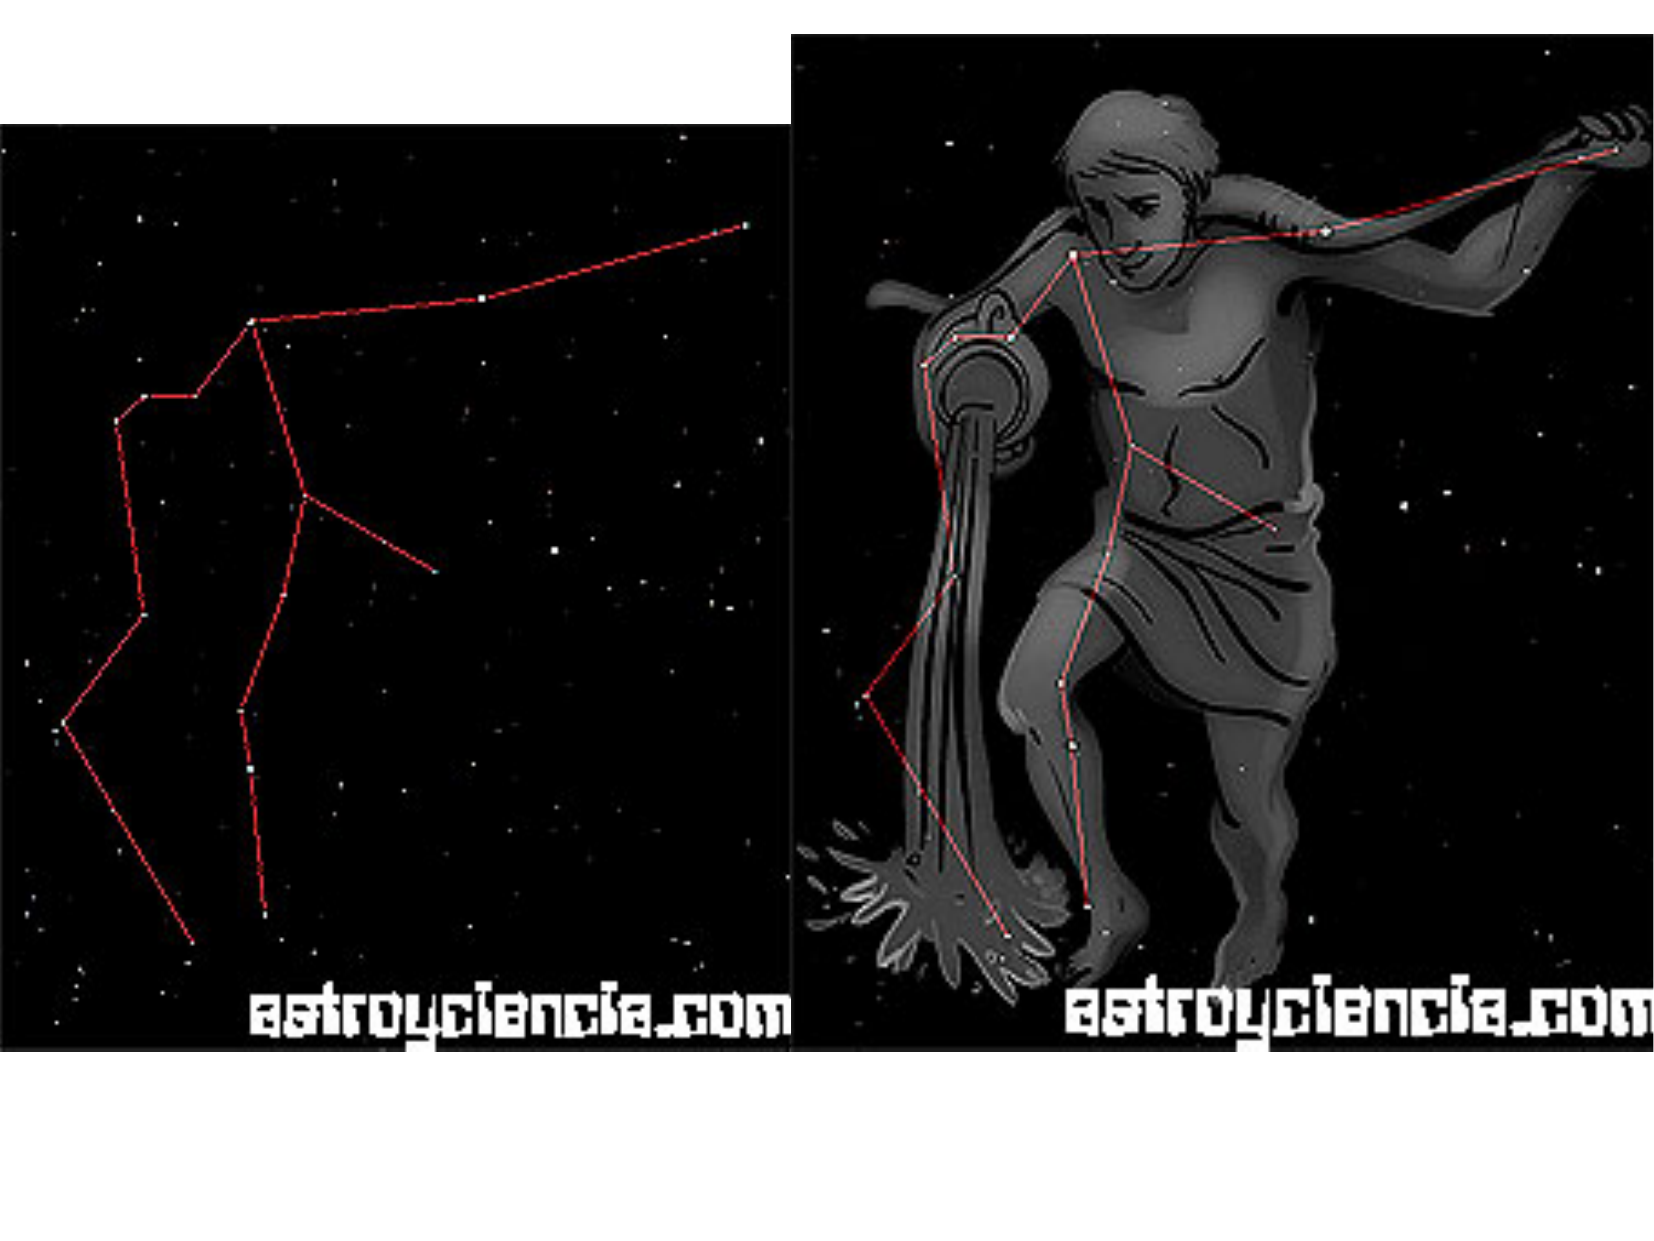

#
Los dibujos de constelaciones más antiguos que se conocen señalan que las constelaciones ya habían sido establecidas en el 4000 a.C. Los sumerios le dieron el nombre a la constelación Acuario, en honor a su dios An, que derrama el agua de la inmortalidad sobre la Tierra